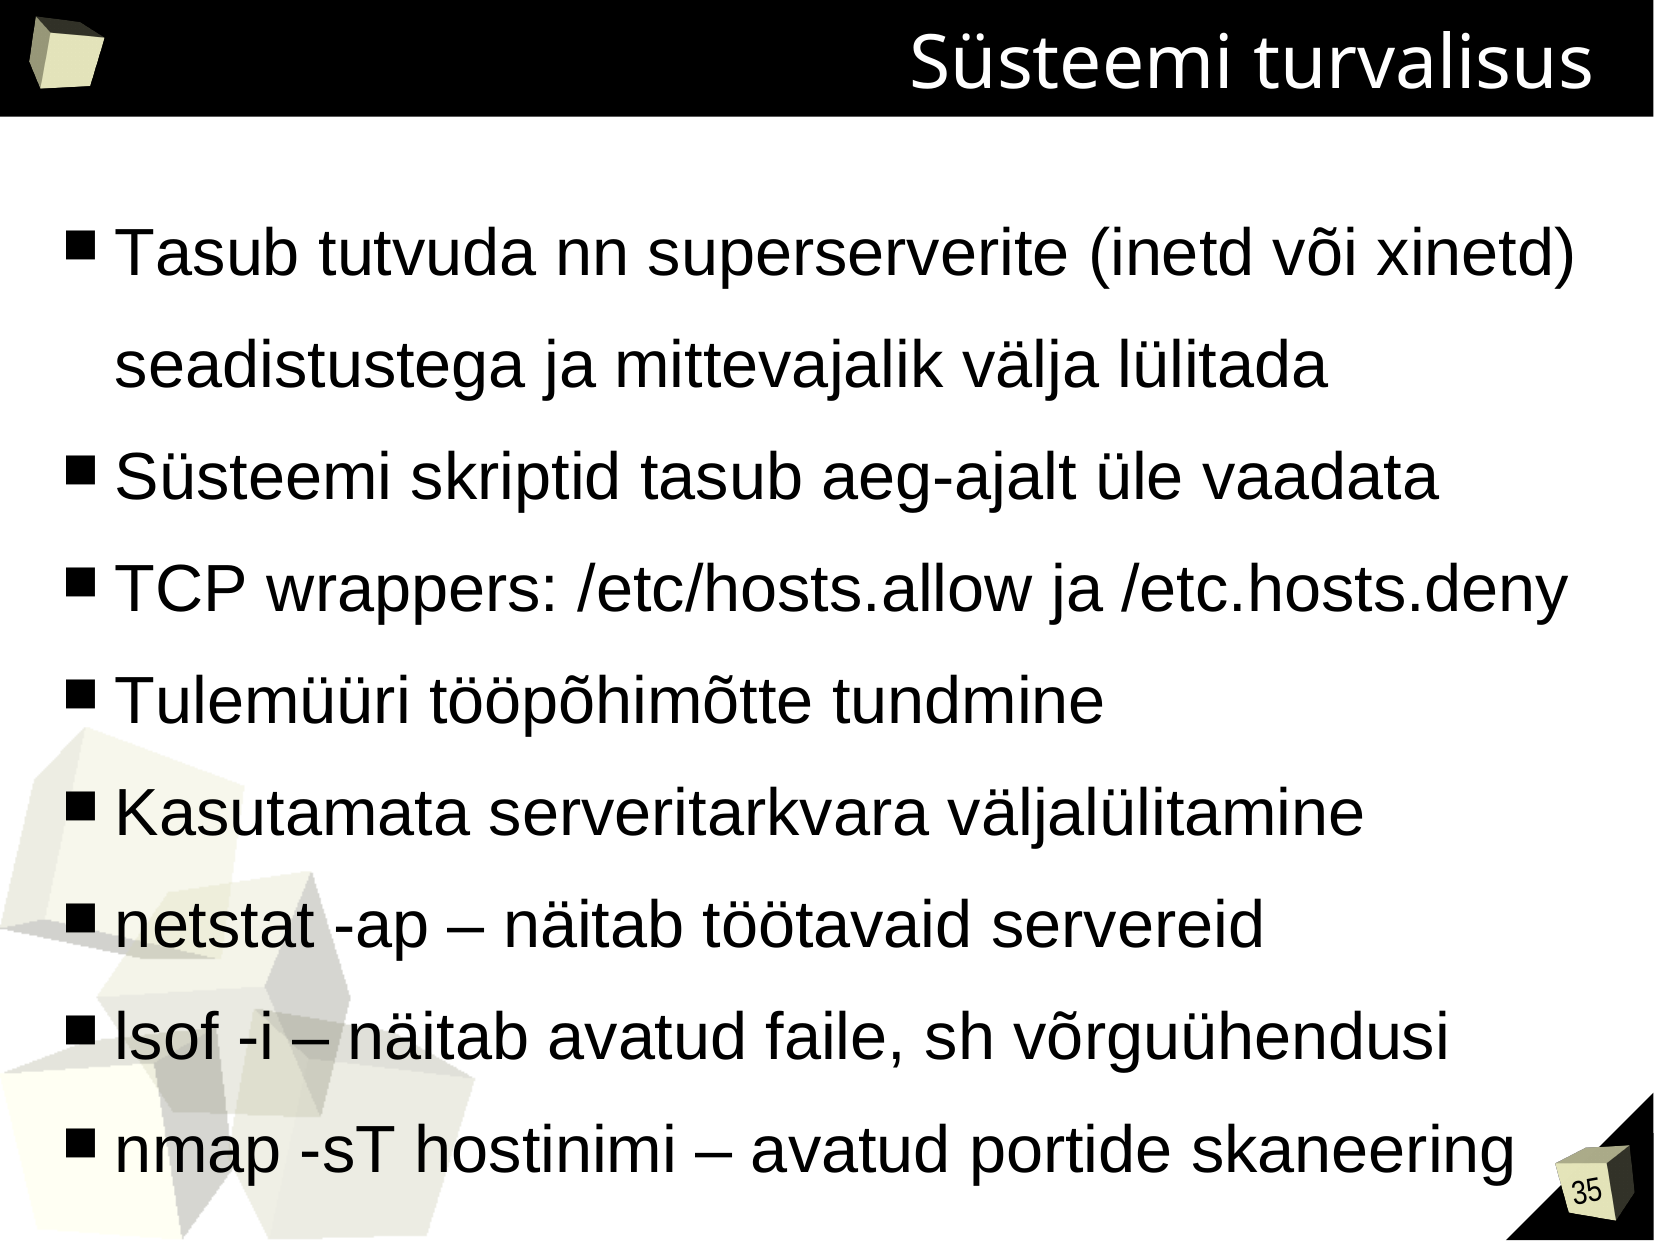

# Süsteemi turvalisus
Tasub tutvuda nn superserverite (inetd või xinetd) seadistustega ja mittevajalik välja lülitada
Süsteemi skriptid tasub aeg-ajalt üle vaadata
TCP wrappers: /etc/hosts.allow ja /etc.hosts.deny
Tulemüüri tööpõhimõtte tundmine
Kasutamata serveritarkvara väljalülitamine
netstat -ap – näitab töötavaid servereid
lsof -i – näitab avatud faile, sh võrguühendusi
nmap -sT hostinimi – avatud portide skaneering